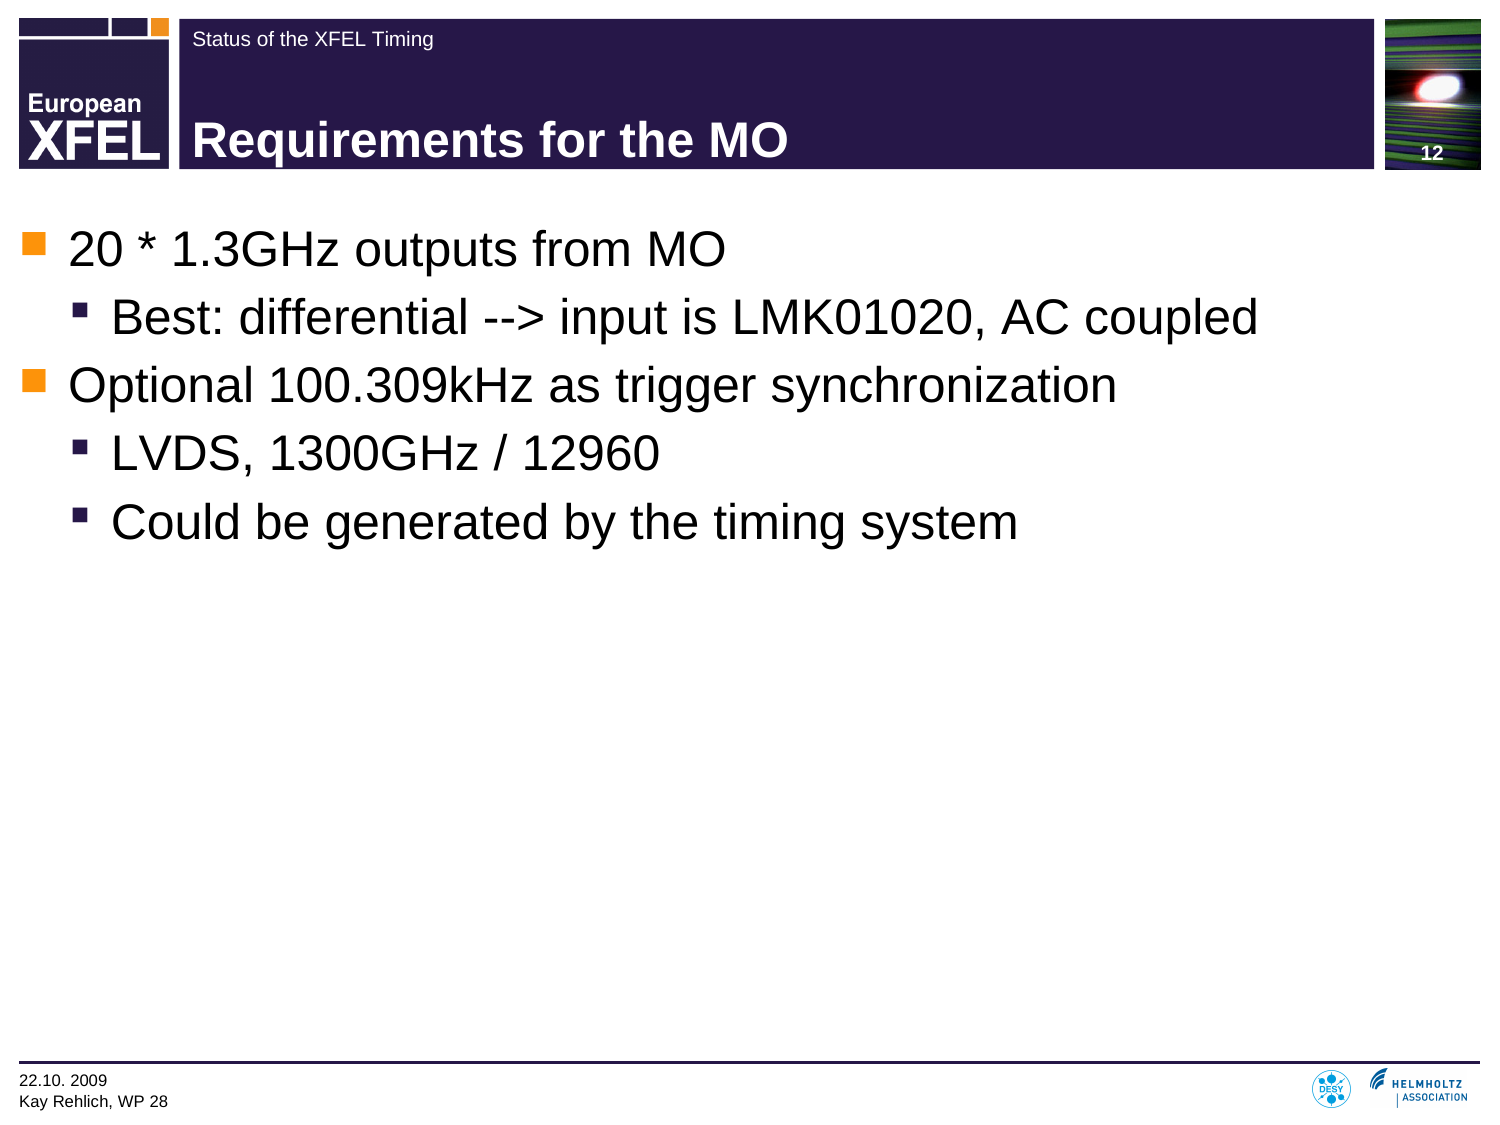

12
# Requirements for the MO
20 * 1.3GHz outputs from MO
Best: differential --> input is LMK01020, AC coupled
Optional 100.309kHz as trigger synchronization
LVDS, 1300GHz / 12960
Could be generated by the timing system